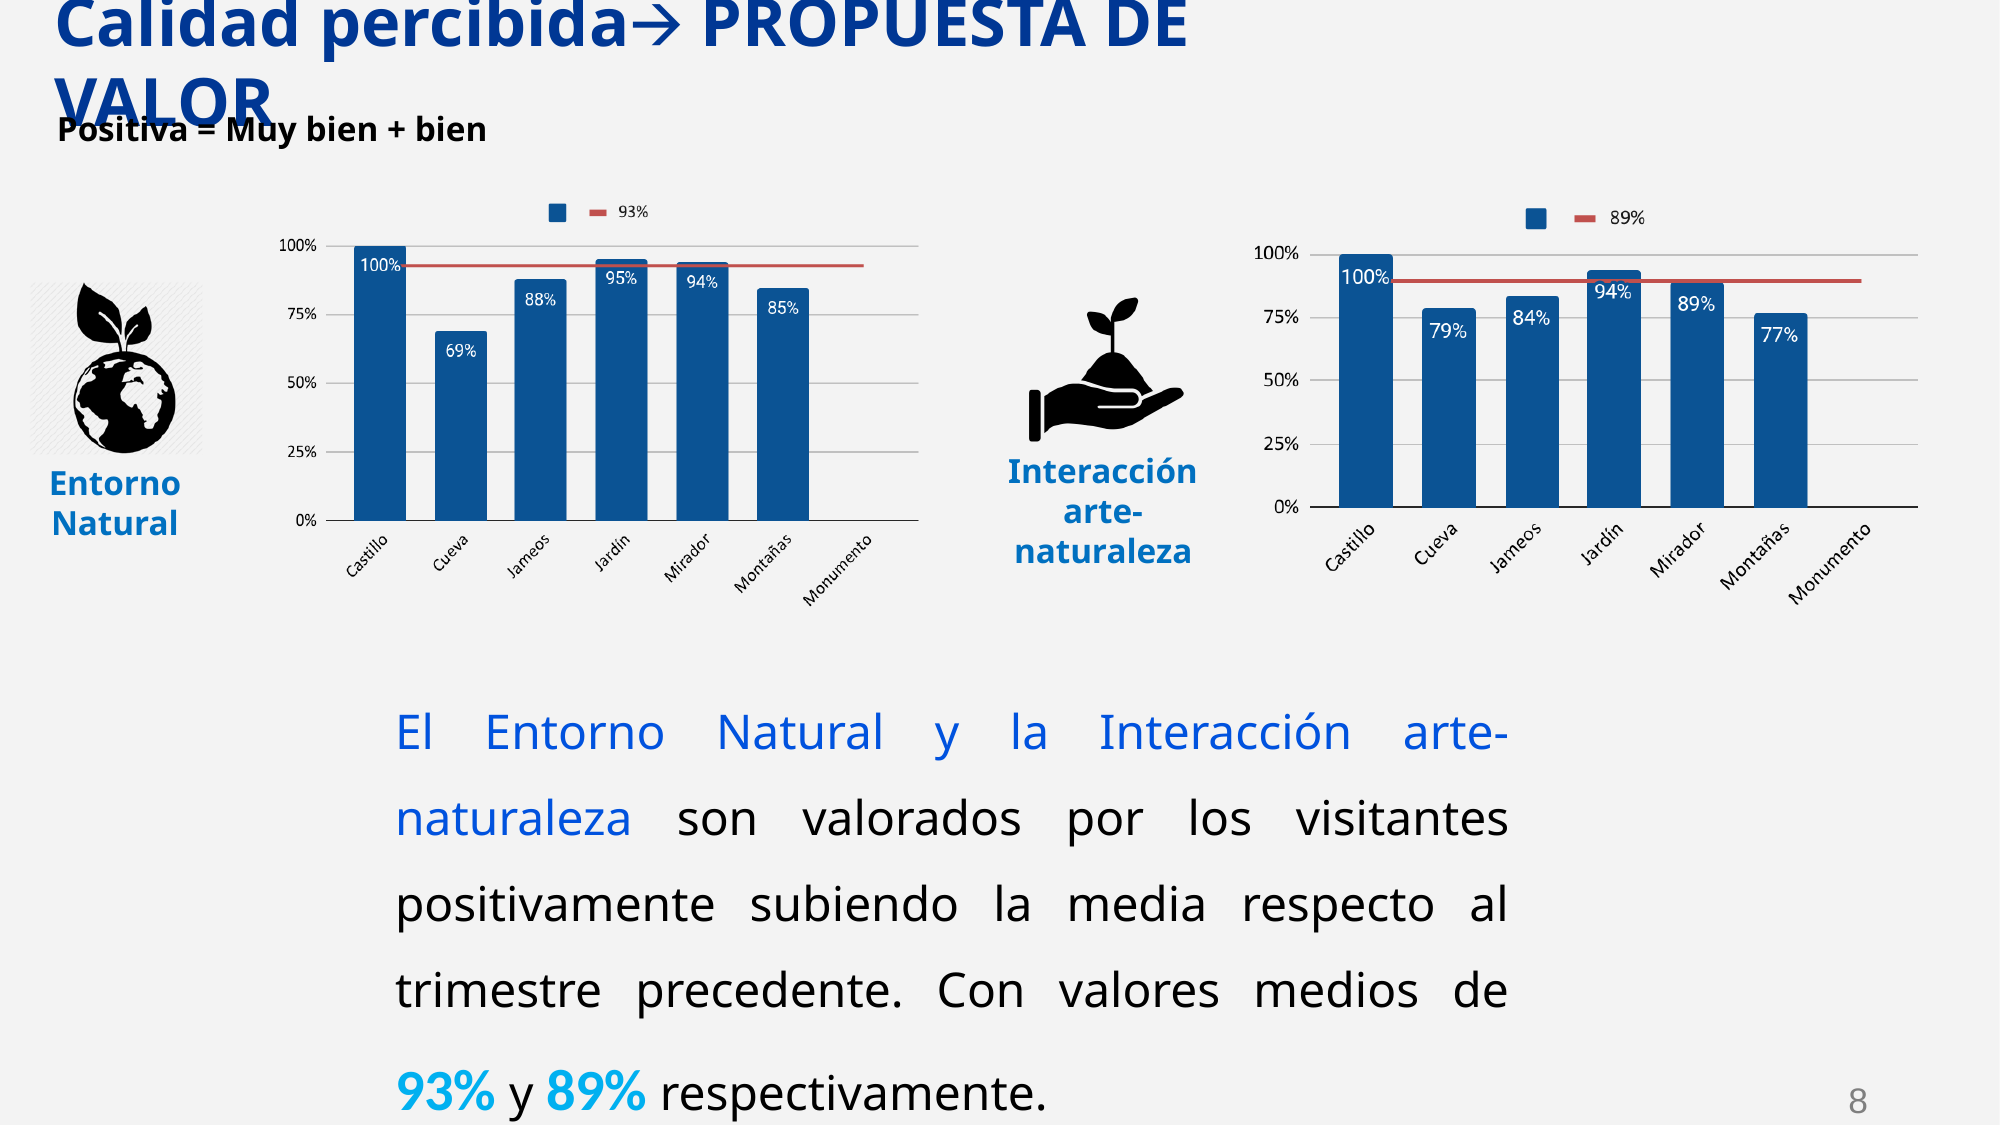

Calidad percibida🡪 PROPUESTA DE VALOR
Positiva = Muy bien + bien
Interacción
arte-naturaleza
Entorno Natural
El Entorno Natural y la Interacción arte-naturaleza son valorados por los visitantes positivamente subiendo la media respecto al trimestre precedente. Con valores medios de 93% y 89% respectivamente.